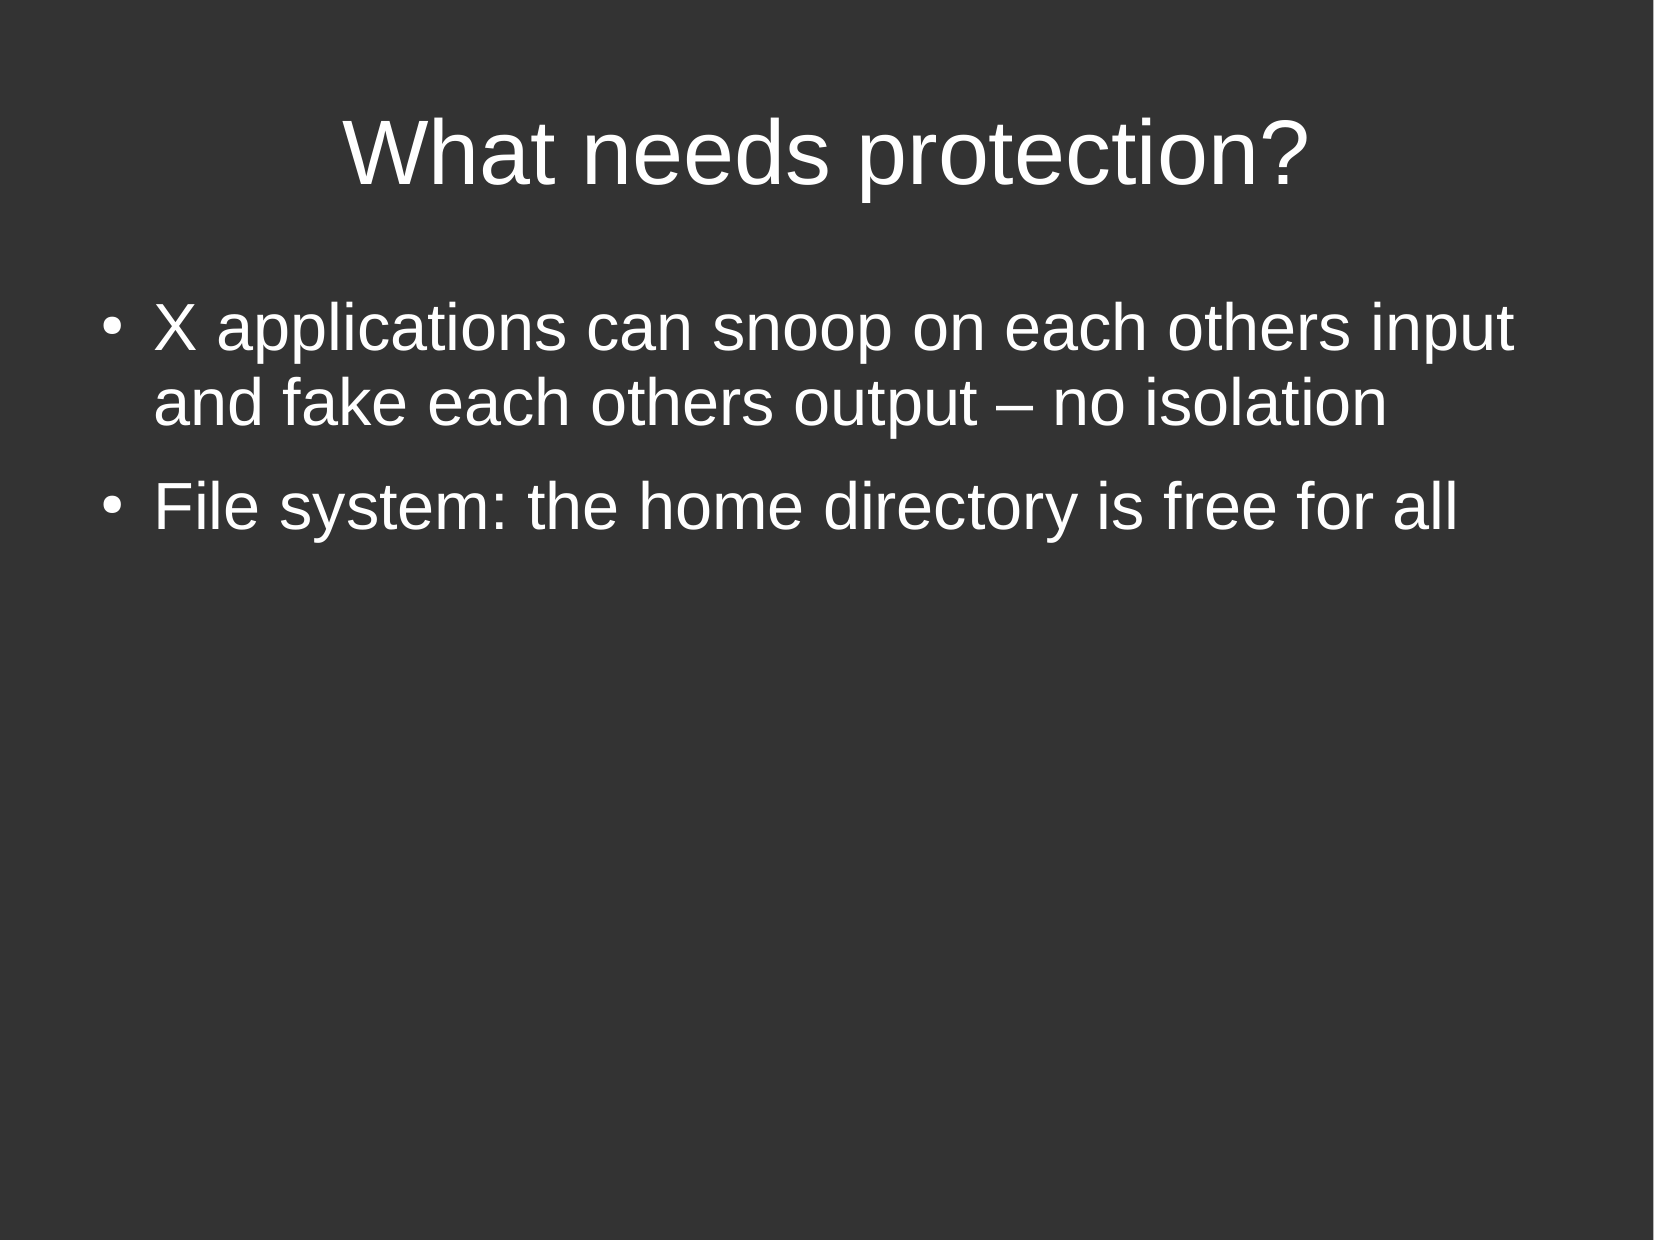

# What needs protection?
X applications can snoop on each others input and fake each others output – no isolation
File system: the home directory is free for all